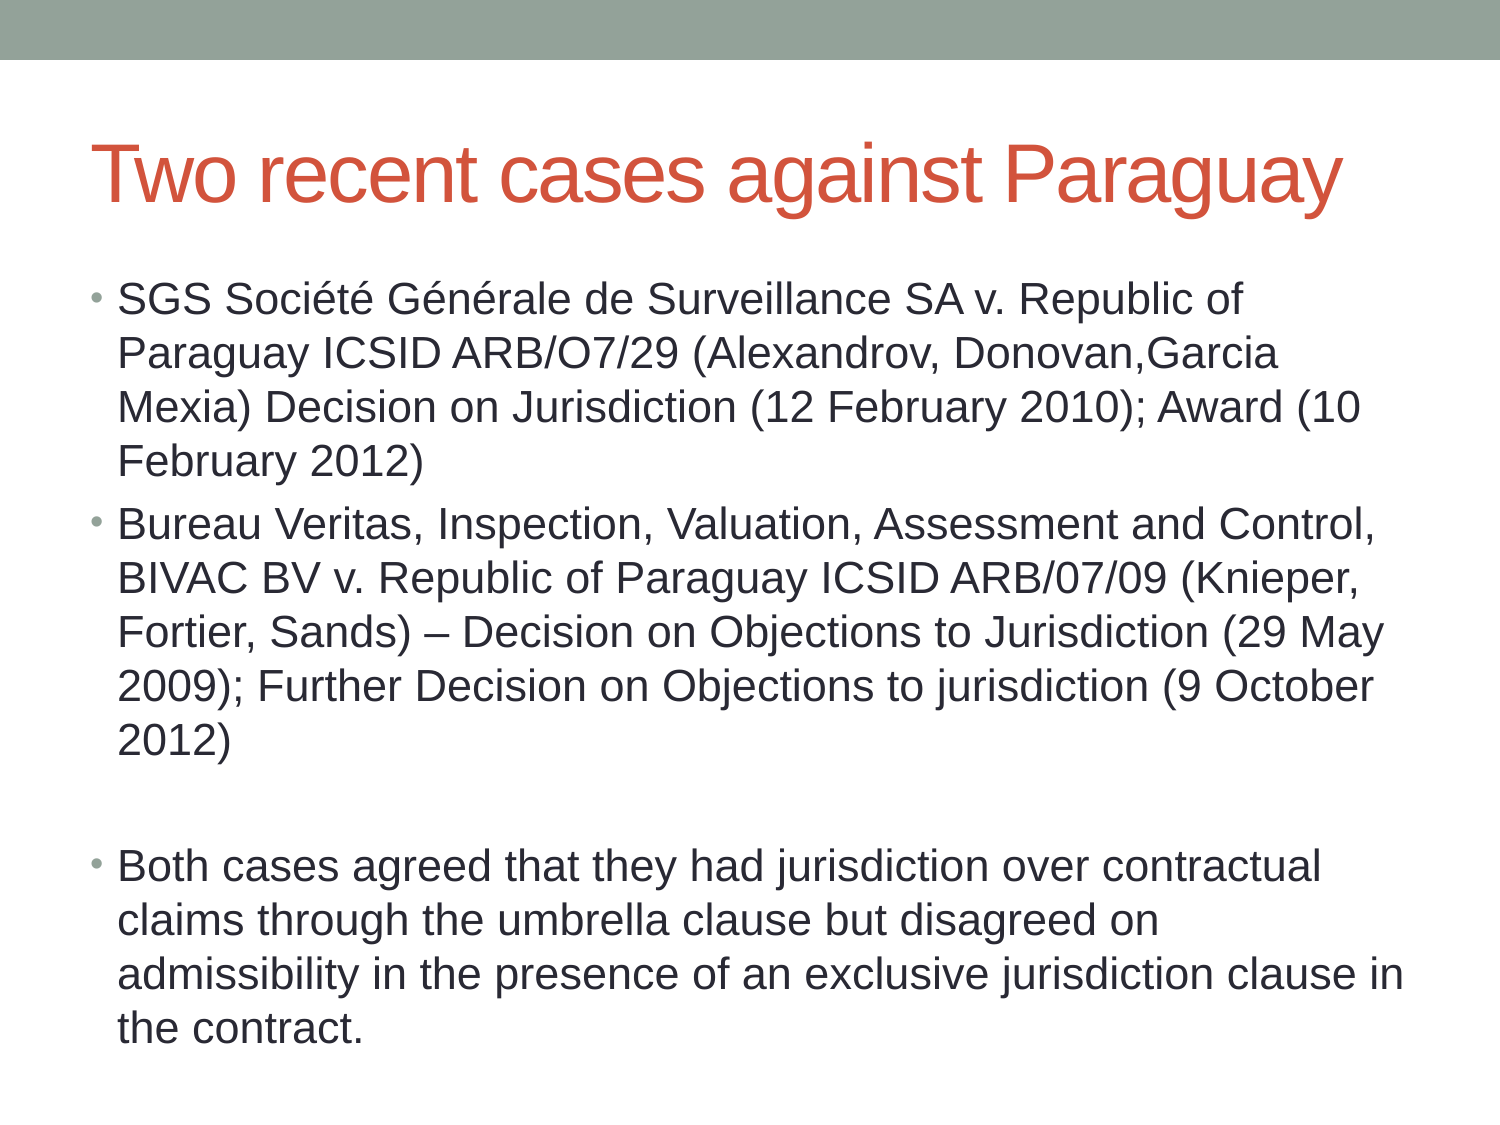

# Two recent cases against Paraguay
SGS Société Générale de Surveillance SA v. Republic of Paraguay ICSID ARB/O7/29 (Alexandrov, Donovan,Garcia Mexia) Decision on Jurisdiction (12 February 2010); Award (10 February 2012)
Bureau Veritas, Inspection, Valuation, Assessment and Control, BIVAC BV v. Republic of Paraguay ICSID ARB/07/09 (Knieper, Fortier, Sands) – Decision on Objections to Jurisdiction (29 May 2009); Further Decision on Objections to jurisdiction (9 October 2012)
Both cases agreed that they had jurisdiction over contractual claims through the umbrella clause but disagreed on admissibility in the presence of an exclusive jurisdiction clause in the contract.